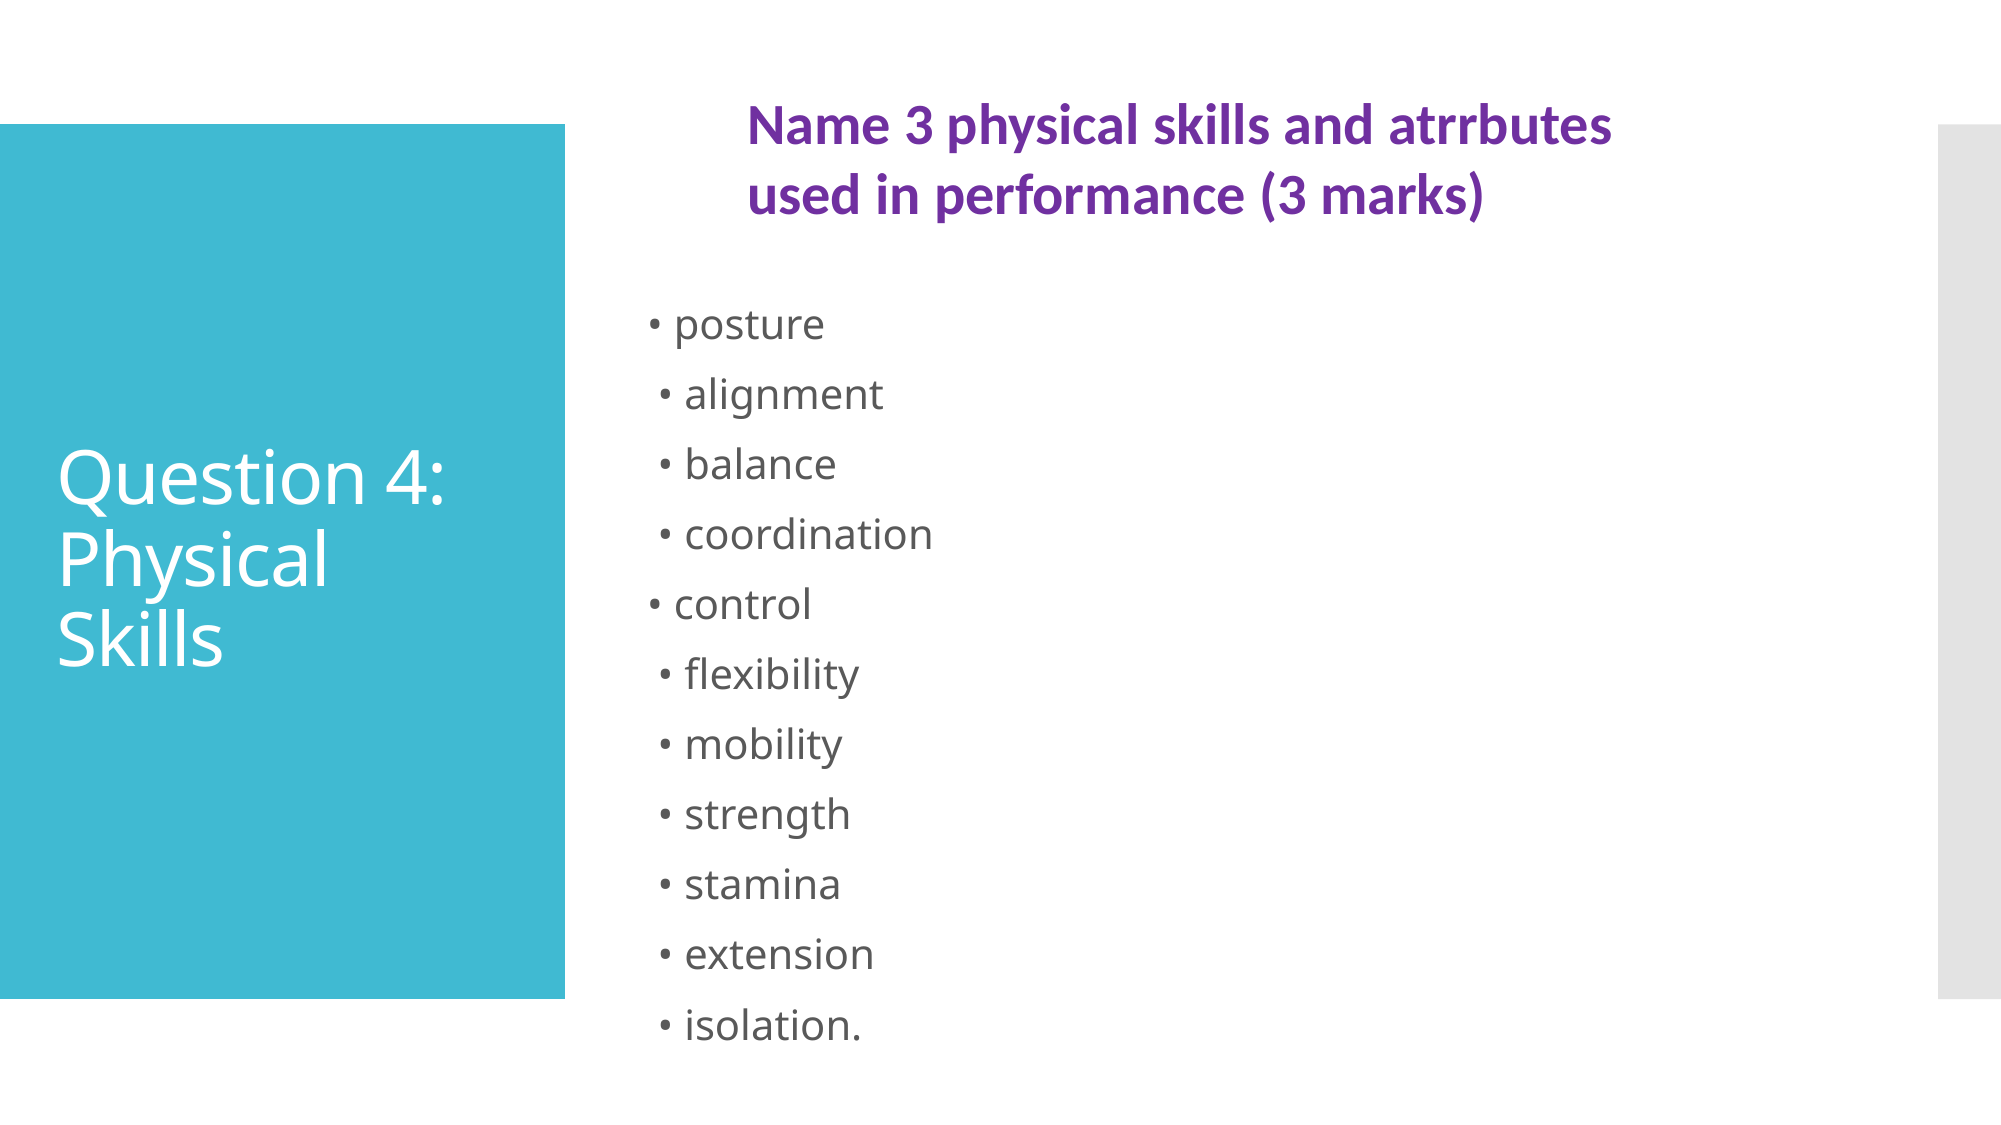

Name 3 physical skills and atrrbutes used in performance (3 marks)
# Question 4: Physical Skills
• posture
 • alignment
 • balance
 • coordination
• control
 • flexibility
 • mobility
 • strength
 • stamina
 • extension
 • isolation.